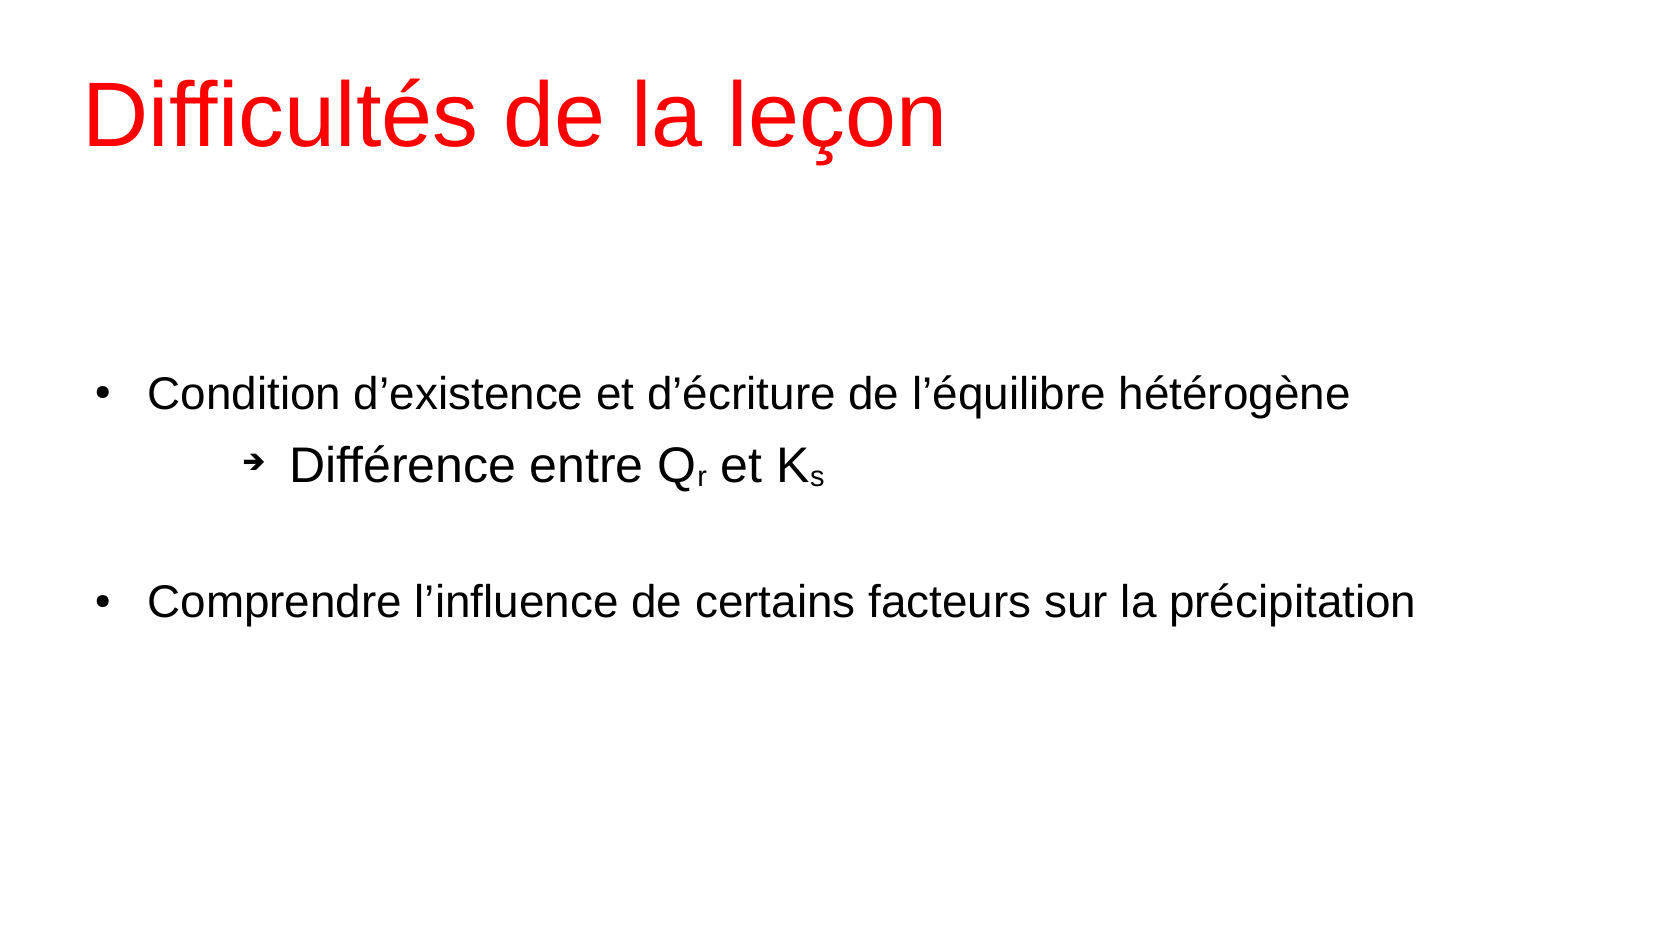

# Difficultés de la leçon
Condition d’existence et d’écriture de l’équilibre hétérogène
Différence entre Qr et Ks
Comprendre l’influence de certains facteurs sur la précipitation